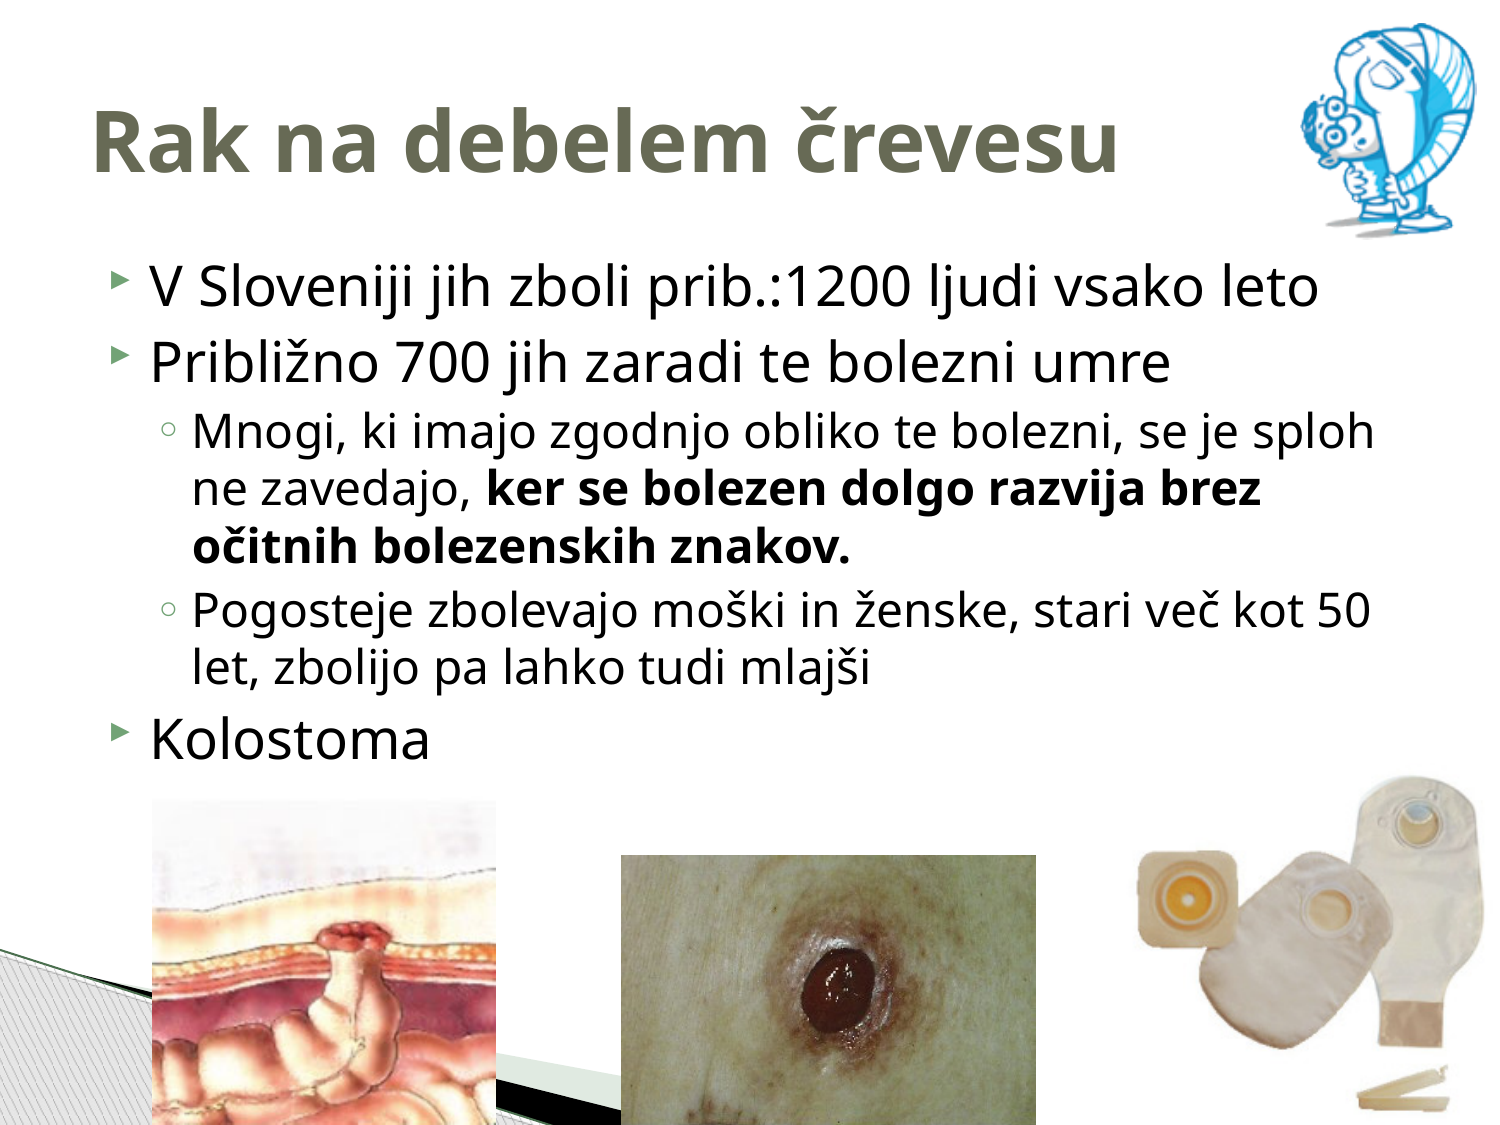

Rak na debelem črevesu
# V Sloveniji jih zboli prib.:1200 ljudi vsako leto
Približno 700 jih zaradi te bolezni umre
Mnogi, ki imajo zgodnjo obliko te bolezni, se je sploh ne zavedajo, ker se bolezen dolgo razvija brez očitnih bolezenskih znakov.
Pogosteje zbolevajo moški in ženske, stari več kot 50 let, zbolijo pa lahko tudi mlajši
Kolostoma